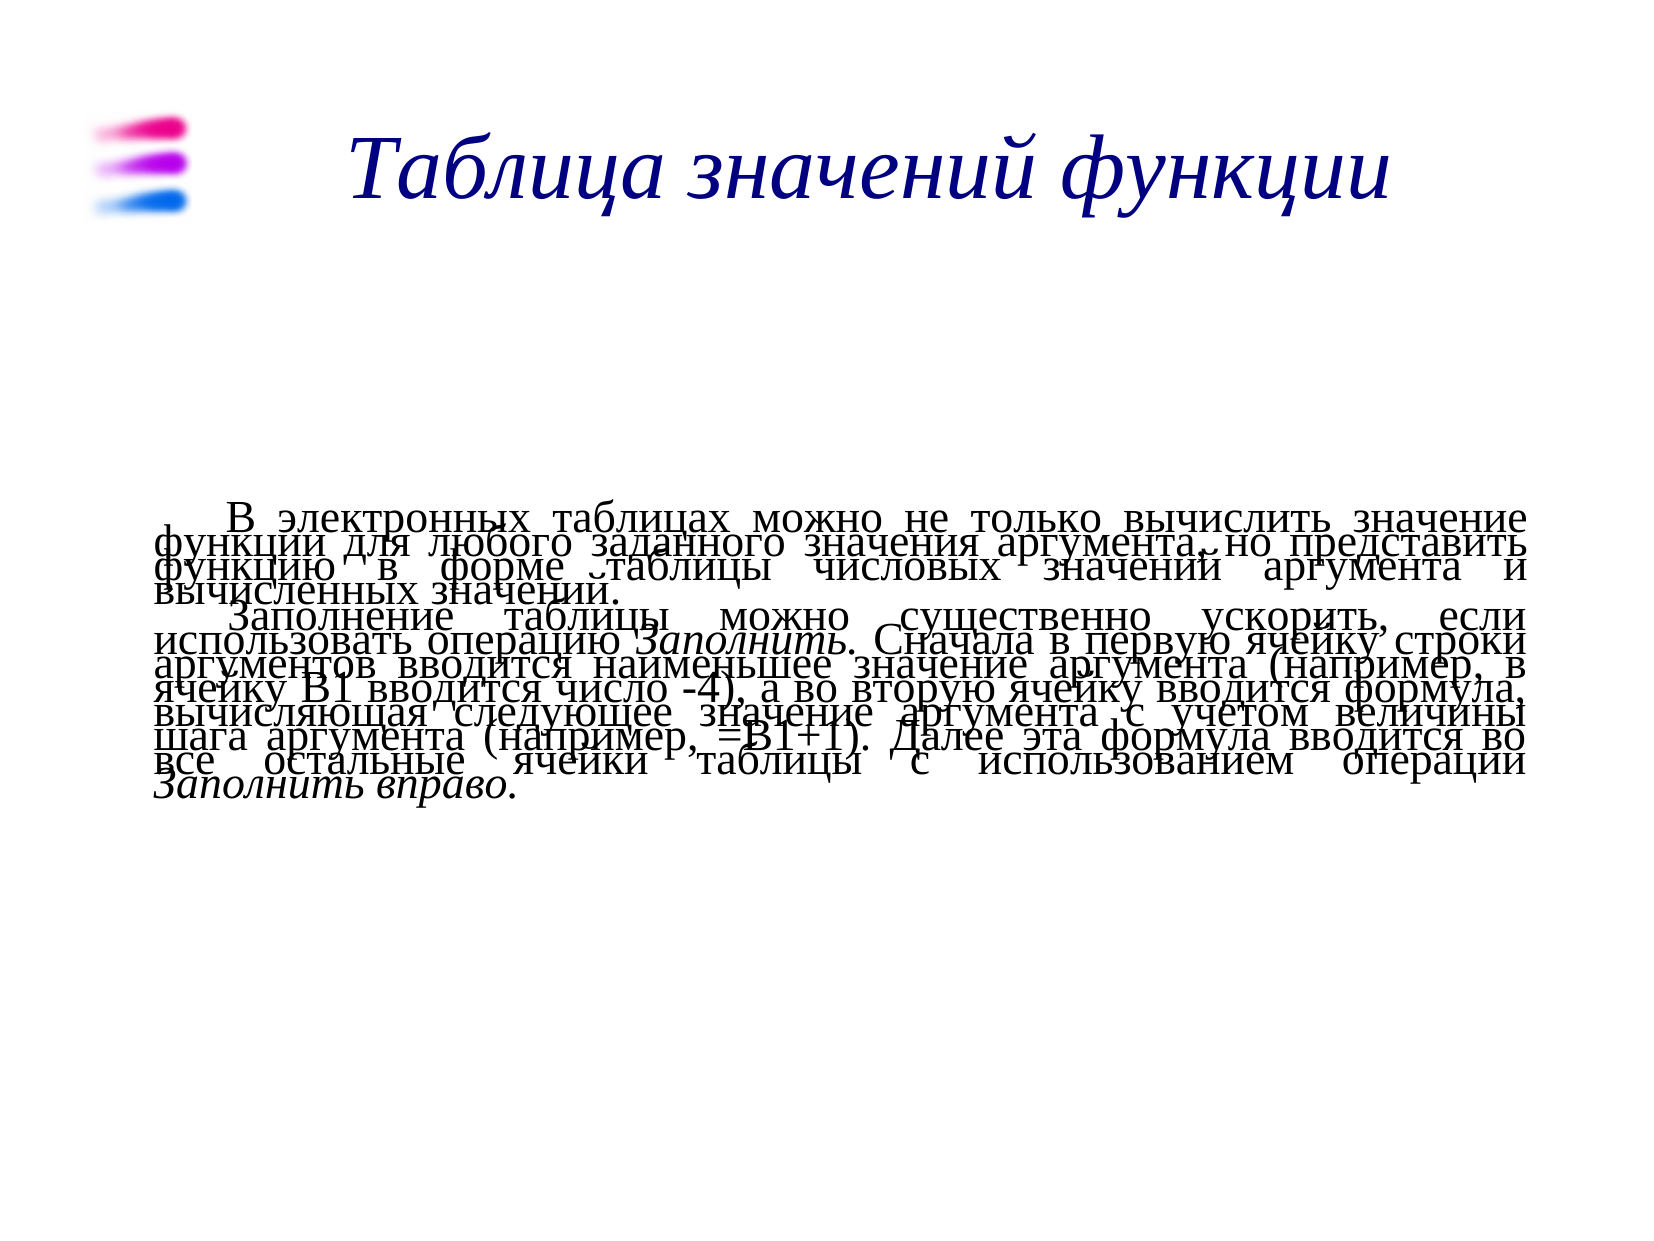

# Таблица значений функции
 В электронных таблицах можно не только вычислить значение функции для любого заданного значения аргумента, но представить функцию в форме таблицы числовых значений аргумента и вычисленных значений.
	Заполнение таблицы можно существенно ускорить, если использовать операцию Заполнить. Сначала в первую ячейку строки аргументов вводится наименьшее значение аргумента (например, в ячейку В1 вводится число -4), а во вторую ячейку вводится формула, вычисляющая следующее значение аргумента с учетом величины шага аргумента (например, =В1+1). Далее эта формула вводится во все остальные ячейки таблицы с использованием операции Заполнить вправо.